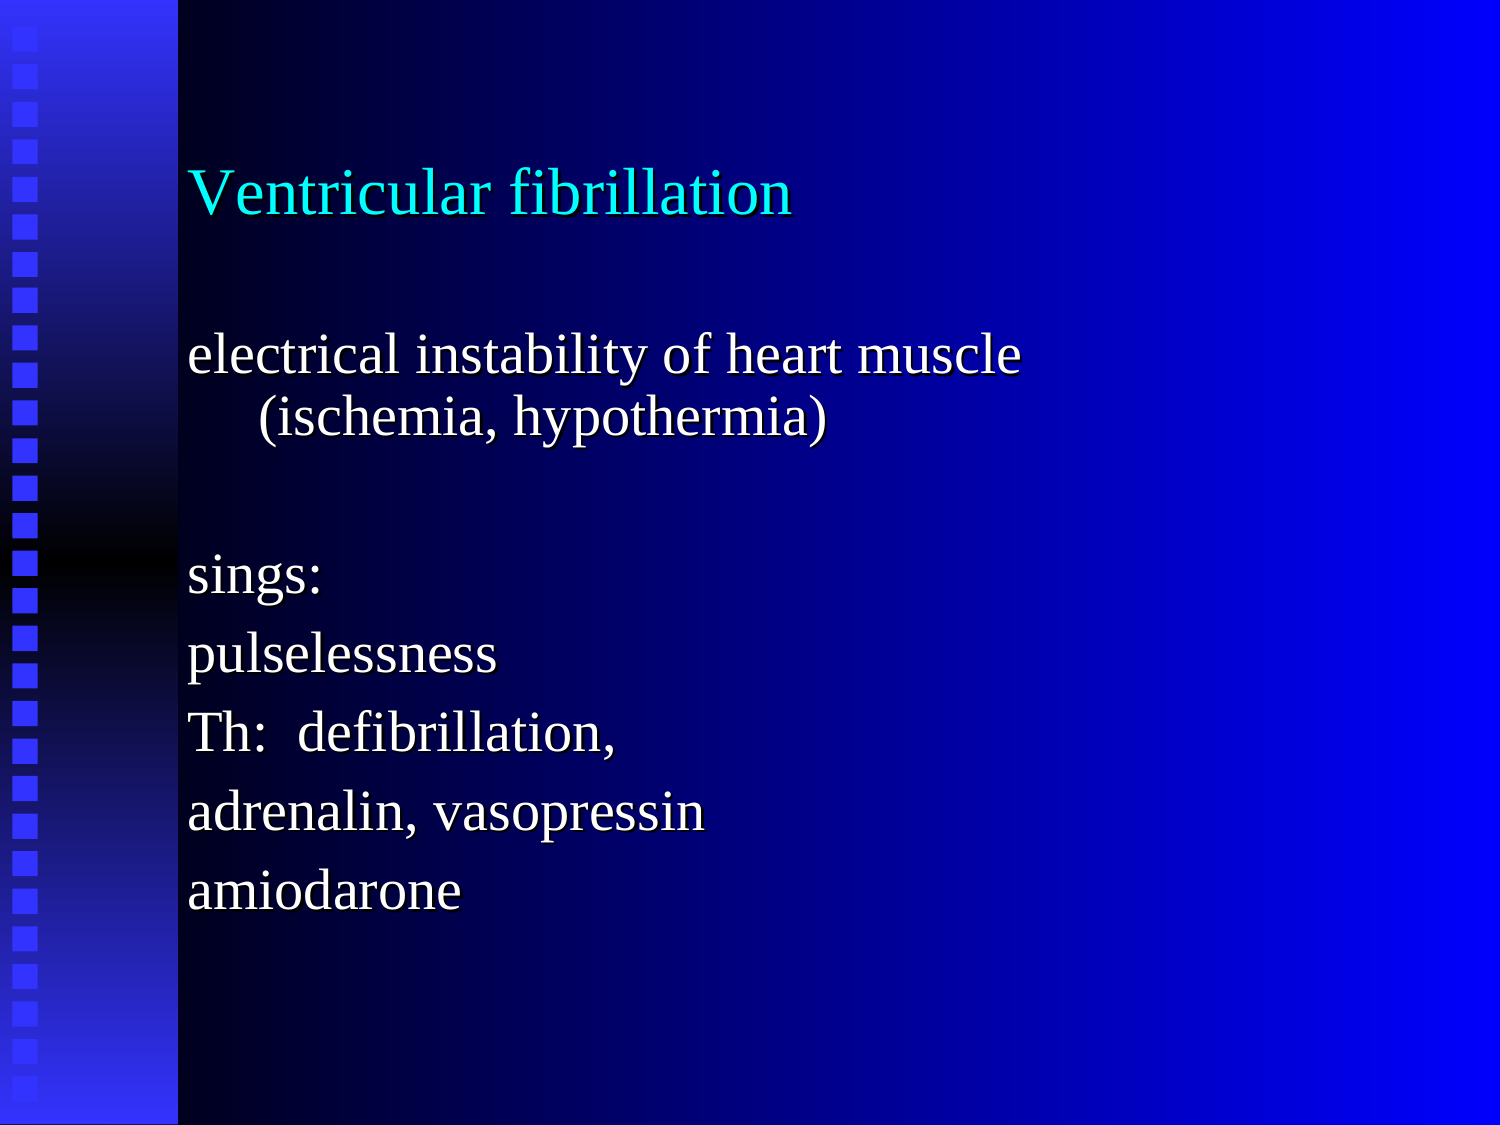

# Ventricular fibrillation
electrical instability of heart muscle
 (ischemia, hypothermia)
sings:
pulselessness
Th: defibrillation,
adrenalin, vasopressin
amiodarone